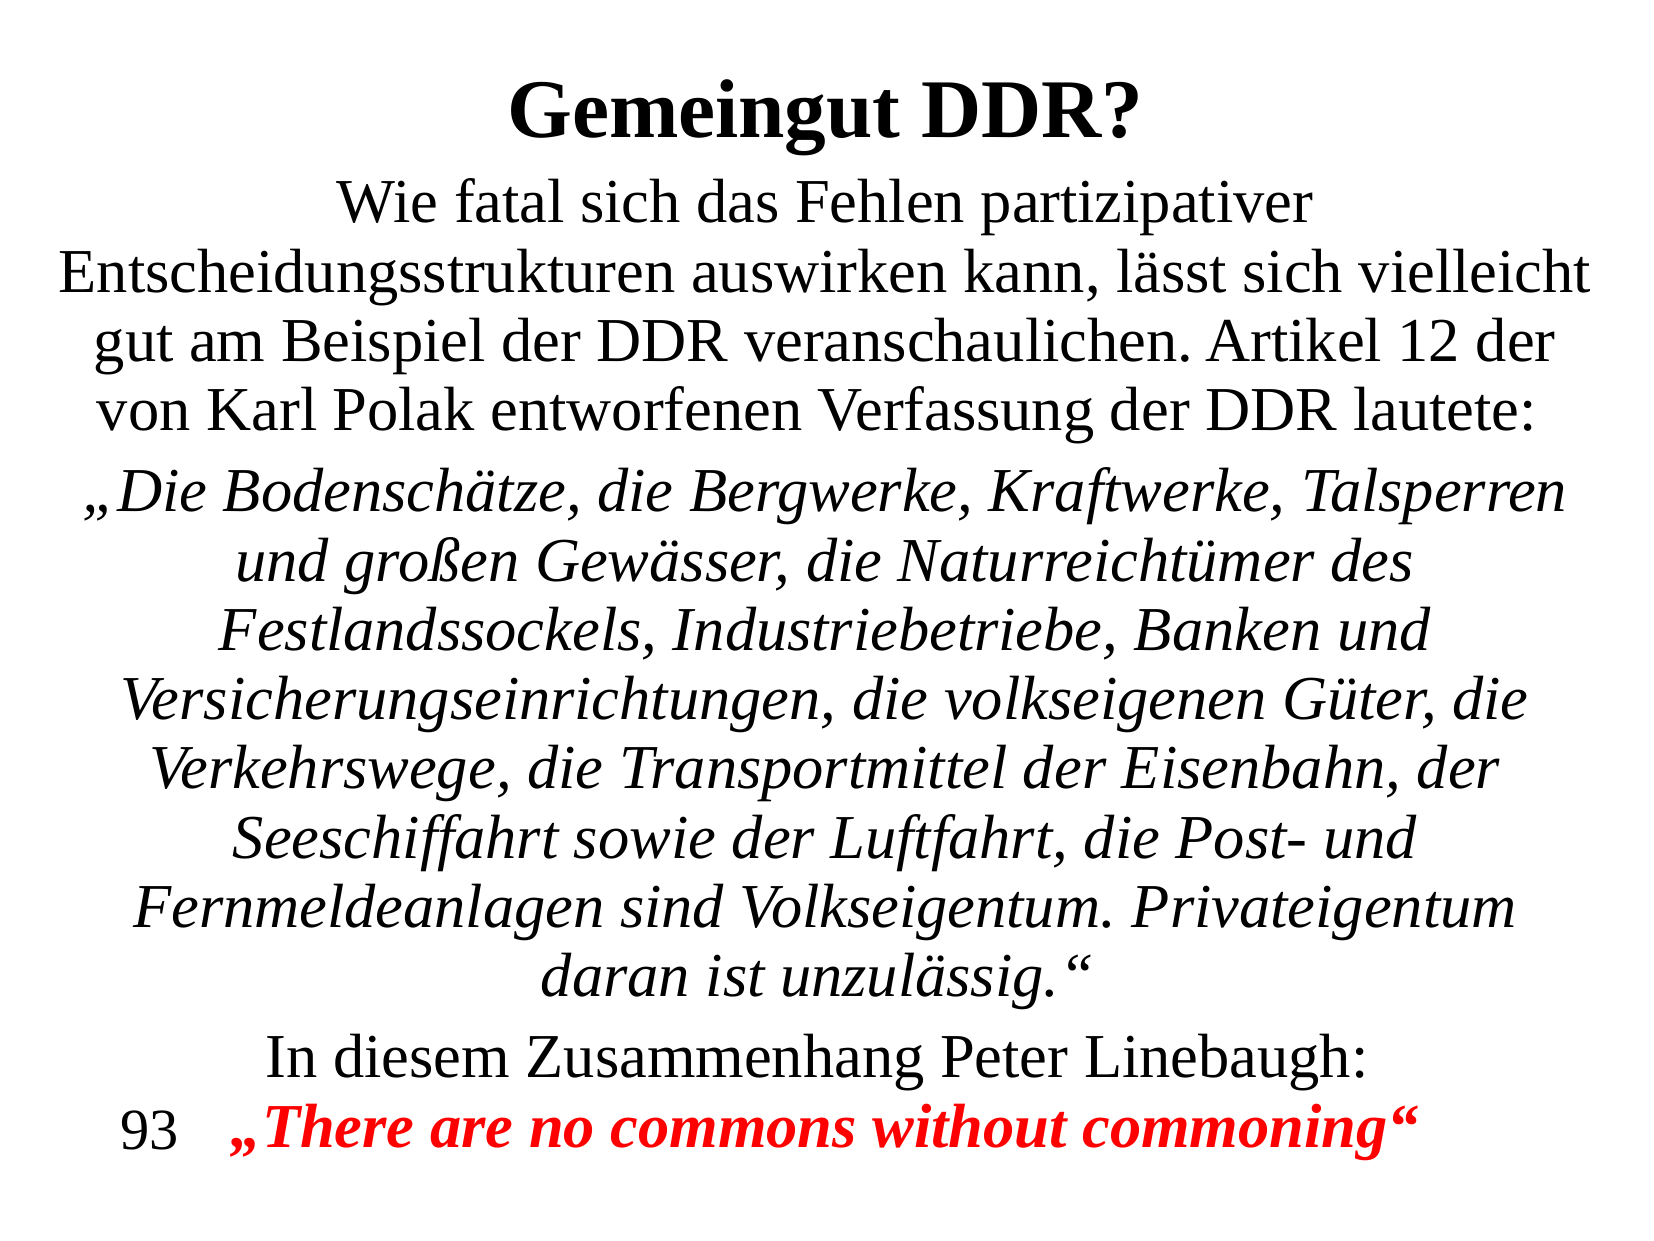

Gemeingut DDR?
Wie fatal sich das Fehlen partizipativer Entscheidungsstrukturen auswirken kann, lässt sich vielleicht gut am Beispiel der DDR veranschaulichen. Artikel 12 der von Karl Polak entworfenen Verfassung der DDR lautete:
„Die Bodenschätze, die Bergwerke, Kraftwerke, Talsperren und großen Gewässer, die Naturreichtümer des Festlandssockels, Industriebetriebe, Banken und Versicherungseinrichtungen, die volkseigenen Güter, die Verkehrswege, die Transportmittel der Eisenbahn, der Seeschiffahrt sowie der Luftfahrt, die Post- und Fernmeldeanlagen sind Volkseigentum. Privateigentum daran ist unzulässig.“
In diesem Zusammenhang Peter Linebaugh:
„There are no commons without commoning“